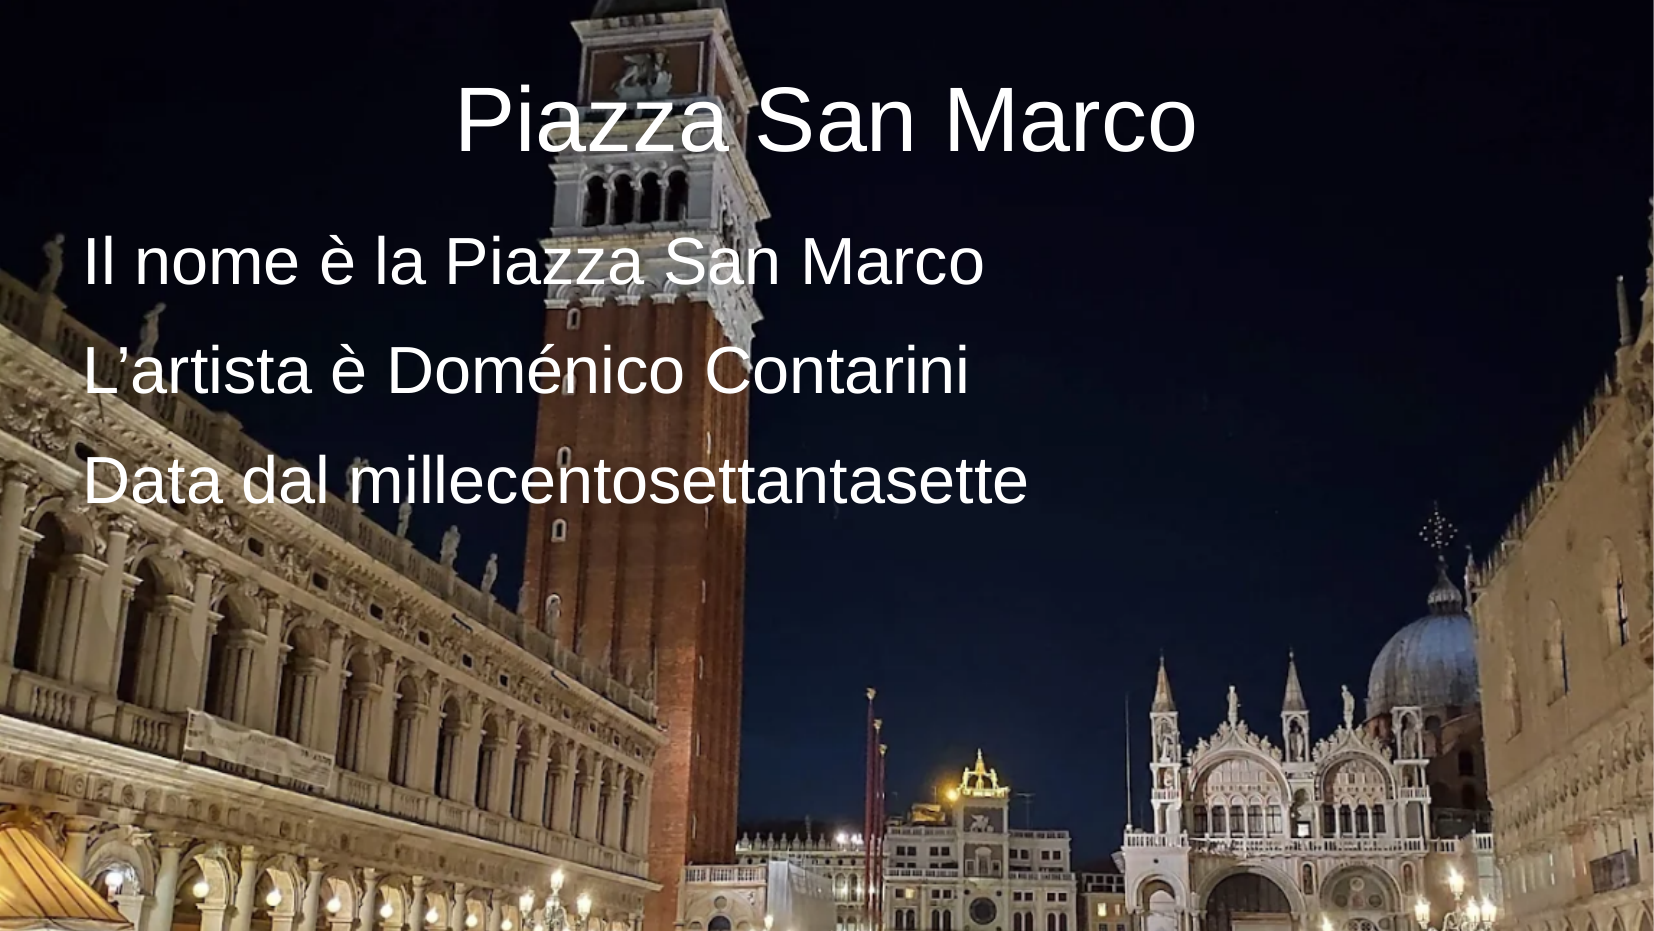

# Piazza San Marco
Il nome è la Piazza San Marco
L’artista è Doménico Contarini
Data dal millecentosettantasette